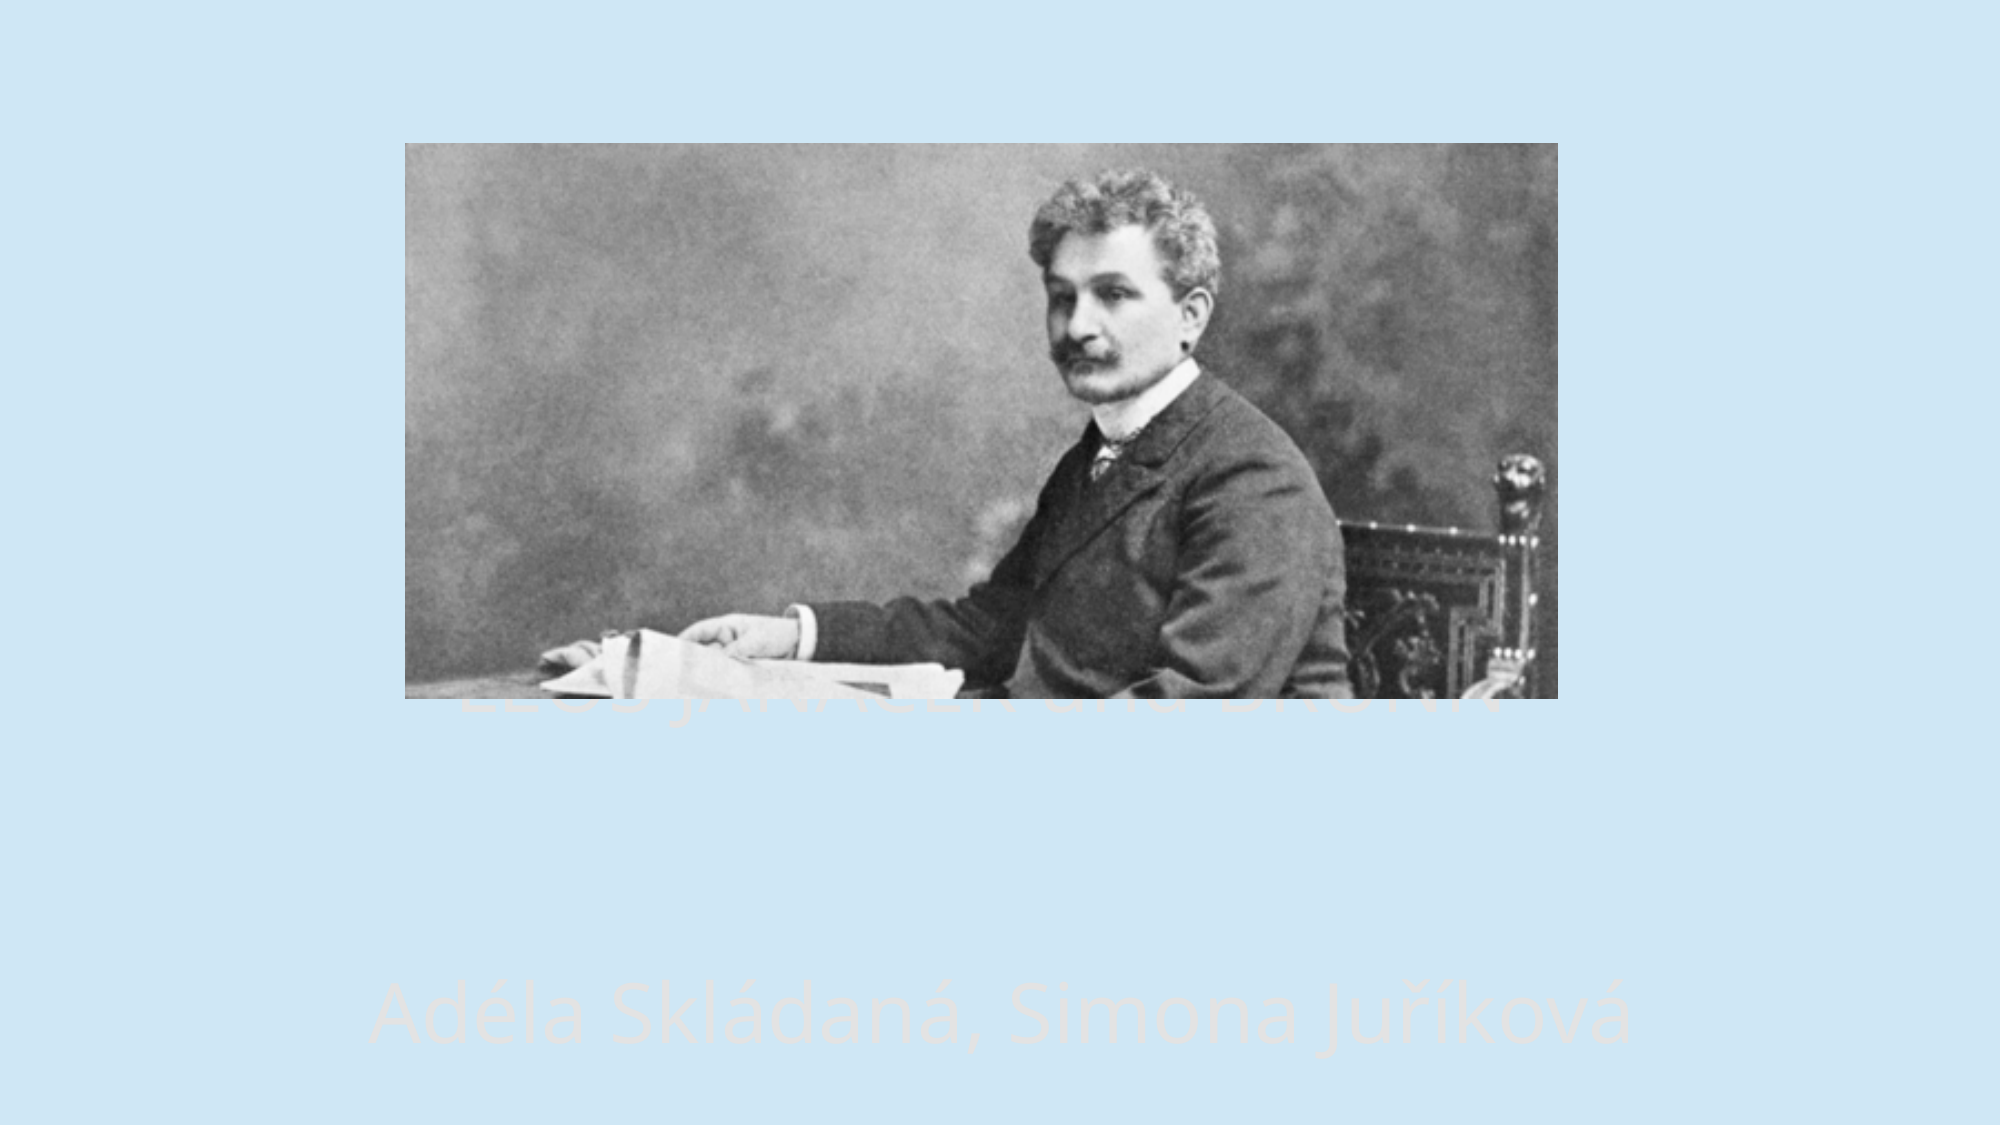

# LEOŠ JANÁČEK und BRÜNN
Adéla Skládaná, Simona Juříková